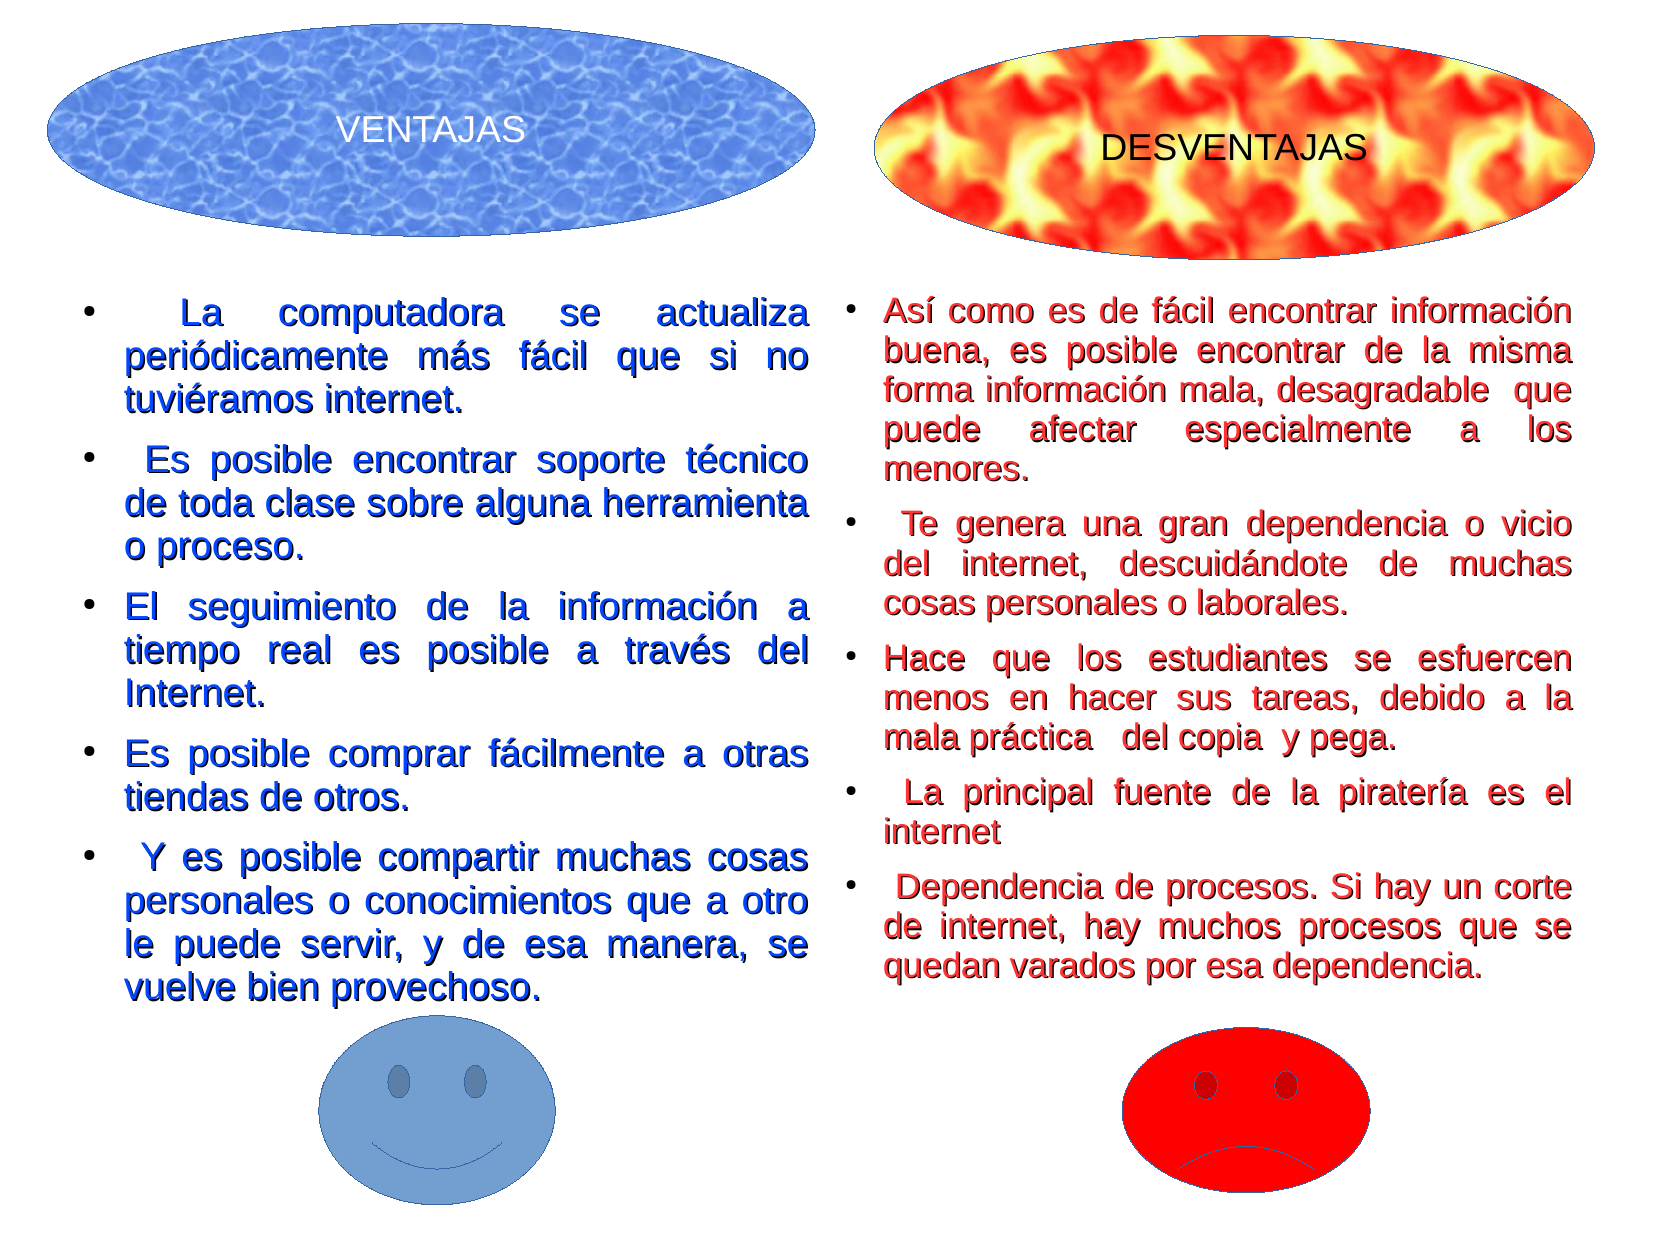

VENTAJAS
DESVENTAJAS
# La computadora se actualiza periódicamente más fácil que si no tuviéramos internet.
 Es posible encontrar soporte técnico de toda clase sobre alguna herramienta o proceso.
El seguimiento de la información a tiempo real es posible a través del Internet.
Es posible comprar fácilmente a otras tiendas de otros.
 Y es posible compartir muchas cosas personales o conocimientos que a otro le puede servir, y de esa manera, se vuelve bien provechoso.
Así como es de fácil encontrar información buena, es posible encontrar de la misma forma información mala, desagradable que puede afectar especialmente a los menores.
 Te genera una gran dependencia o vicio del internet, descuidándote de muchas cosas personales o laborales.
Hace que los estudiantes se esfuercen menos en hacer sus tareas, debido a la mala práctica del copia y pega.
 La principal fuente de la piratería es el internet
 Dependencia de procesos. Si hay un corte de internet, hay muchos procesos que se quedan varados por esa dependencia.